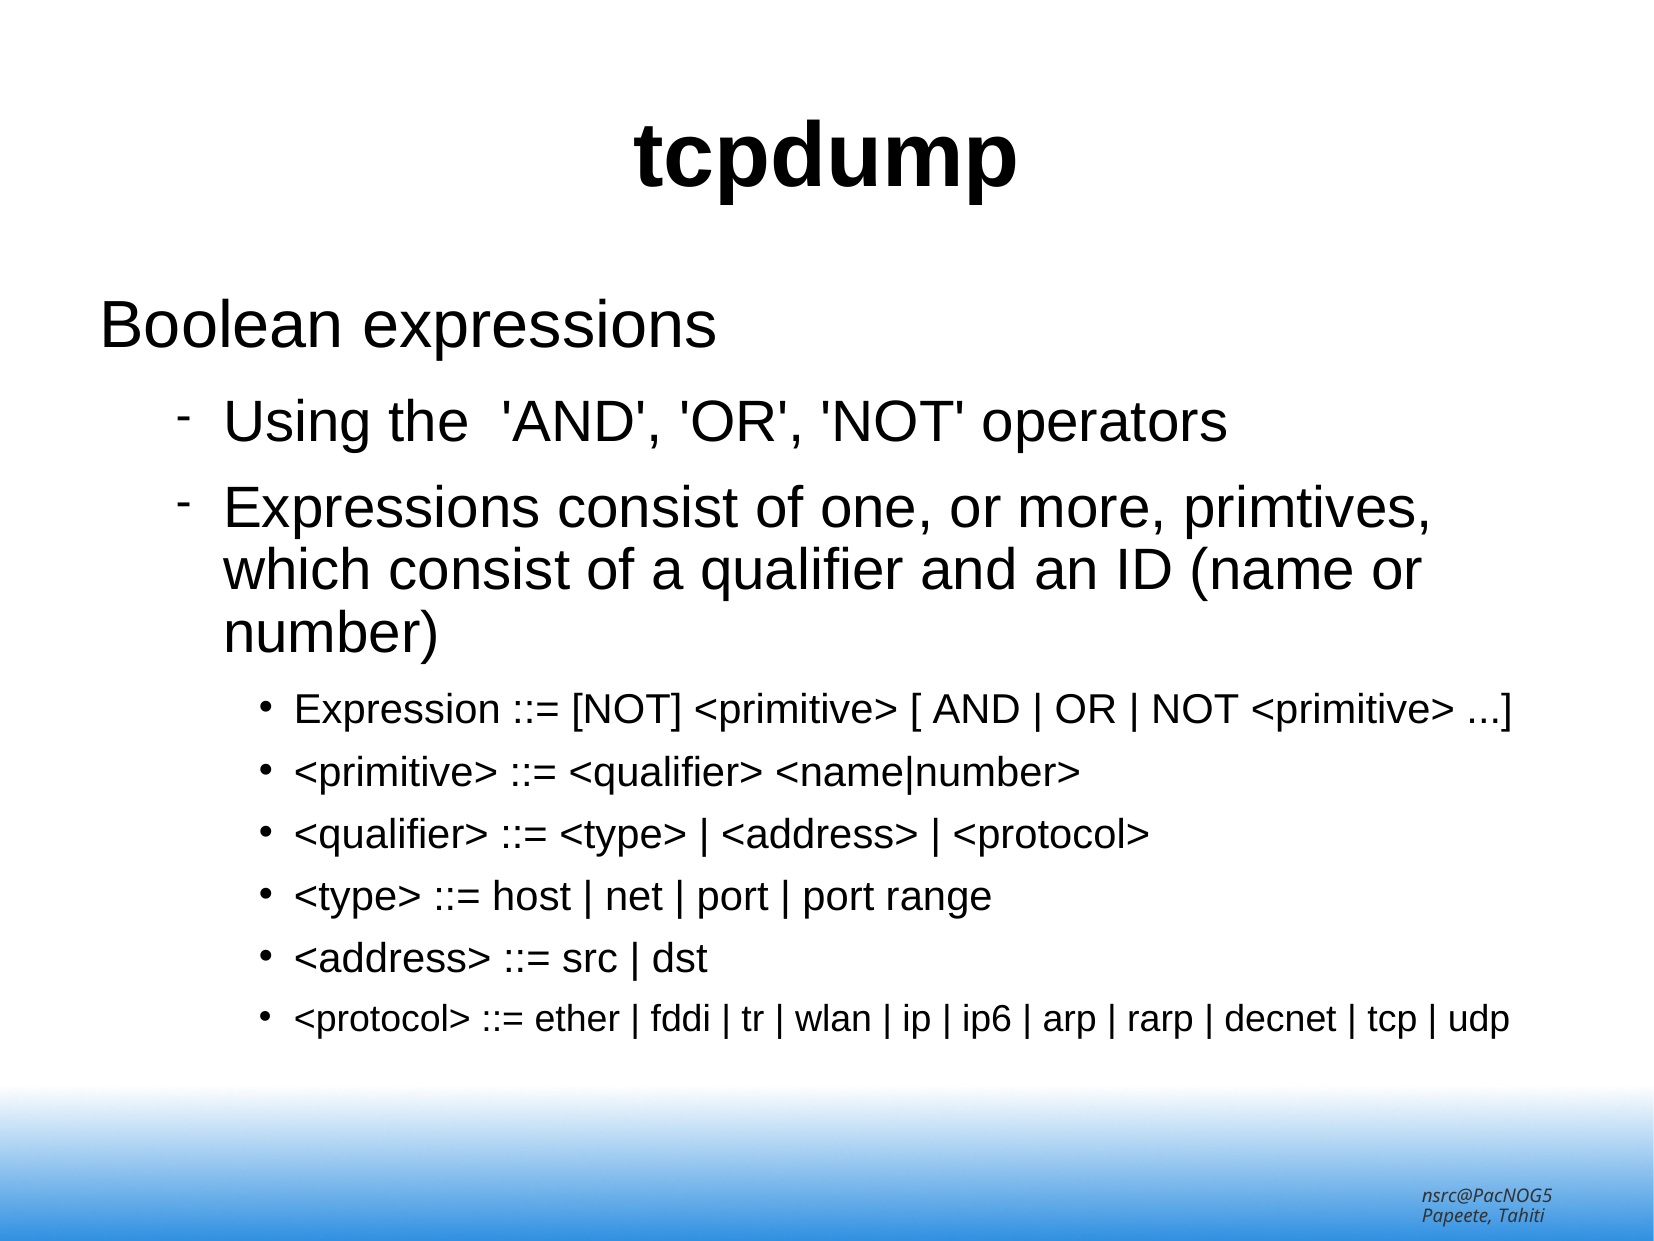

# tcpdump
Boolean expressions
Using the 'AND', 'OR', 'NOT' operators
Expressions consist of one, or more, primtives, which consist of a qualifier and an ID (name or number)
Expression ::= [NOT] <primitive> [ AND | OR | NOT <primitive> ...]
<primitive> ::= <qualifier> <name|number>
<qualifier> ::= <type> | <address> | <protocol>
<type> ::= host | net | port | port range
<address> ::= src | dst
<protocol> ::= ether | fddi | tr | wlan | ip | ip6 | arp | rarp | decnet | tcp | udp